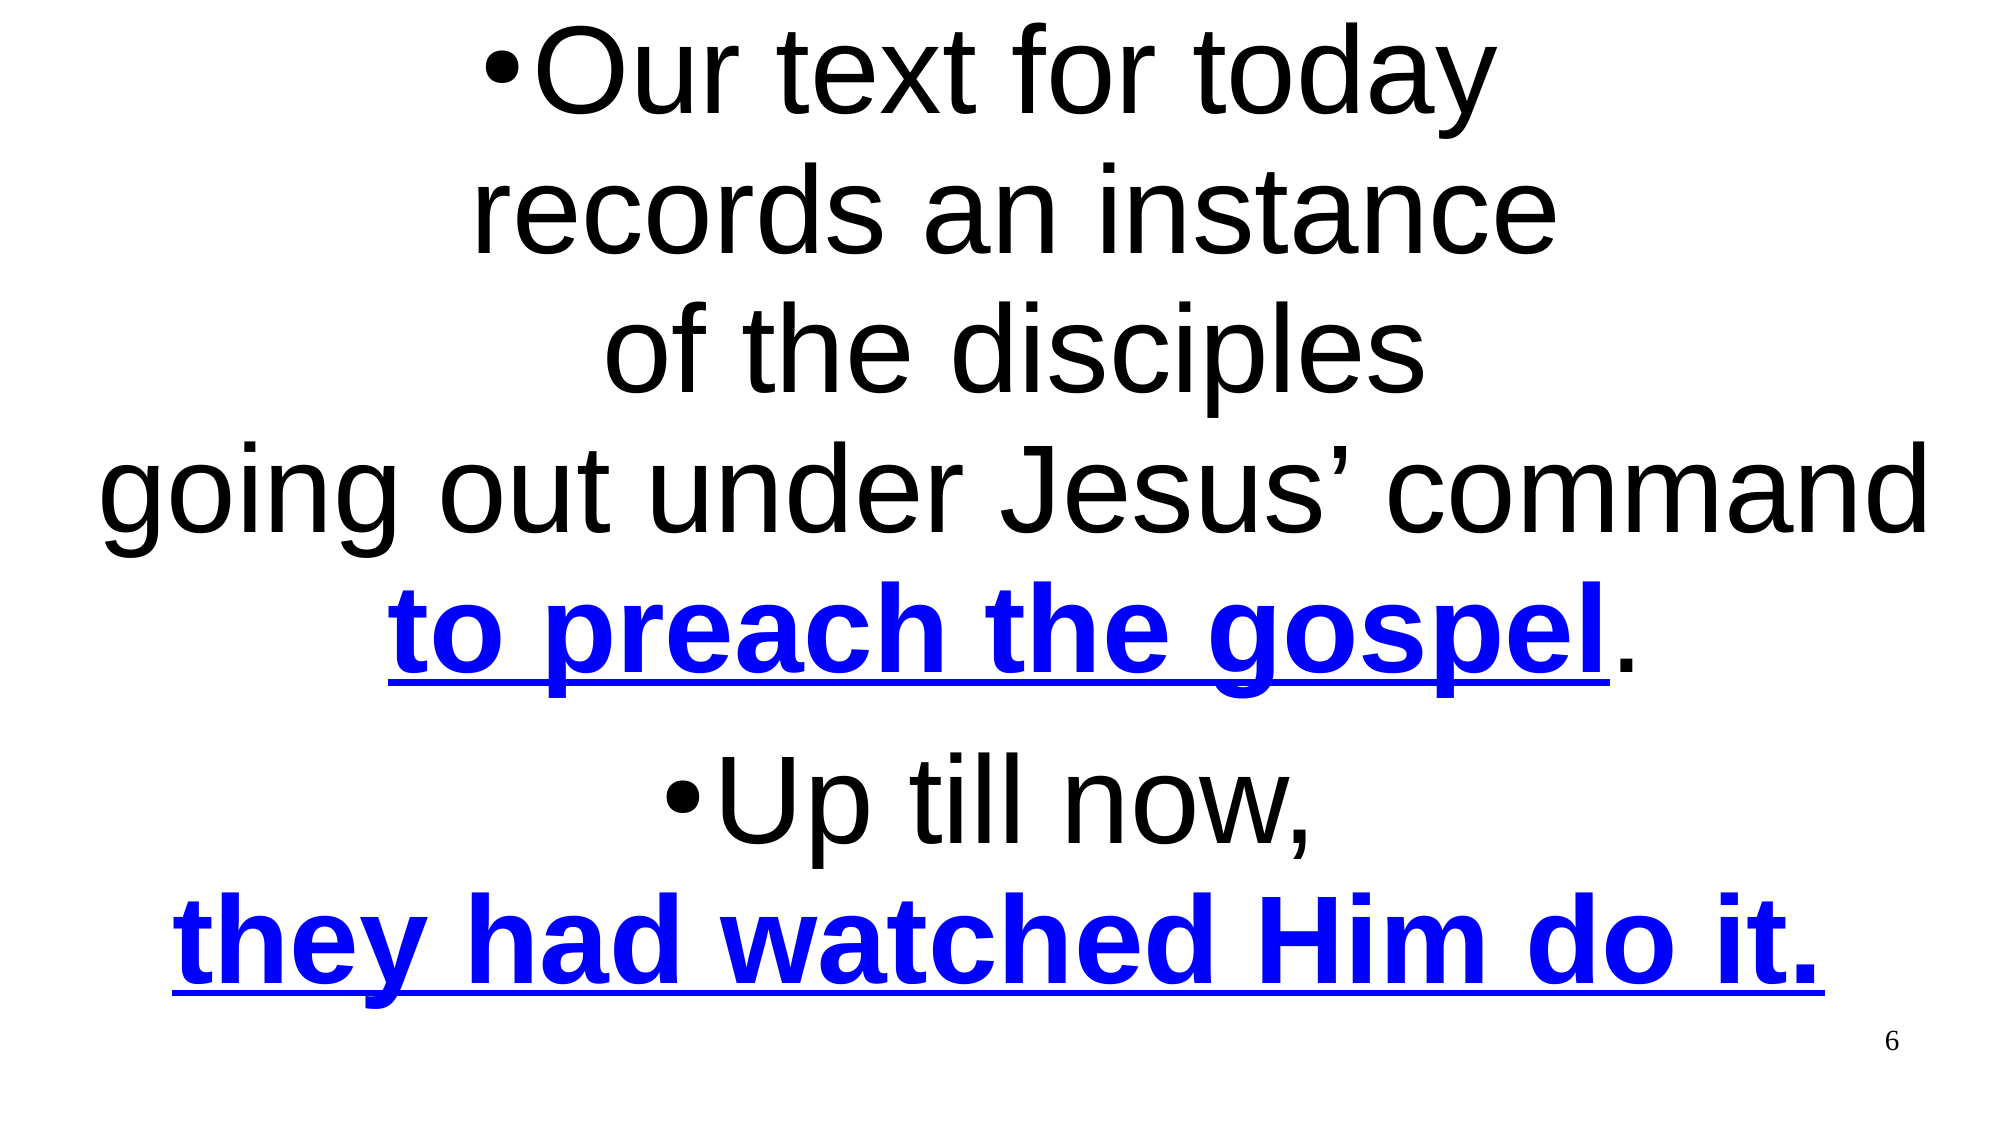

# Our text for today records an instance of the disciples going out under Jesus’ command to preach the gospel.
Up till now,
they had watched Him do it.
6